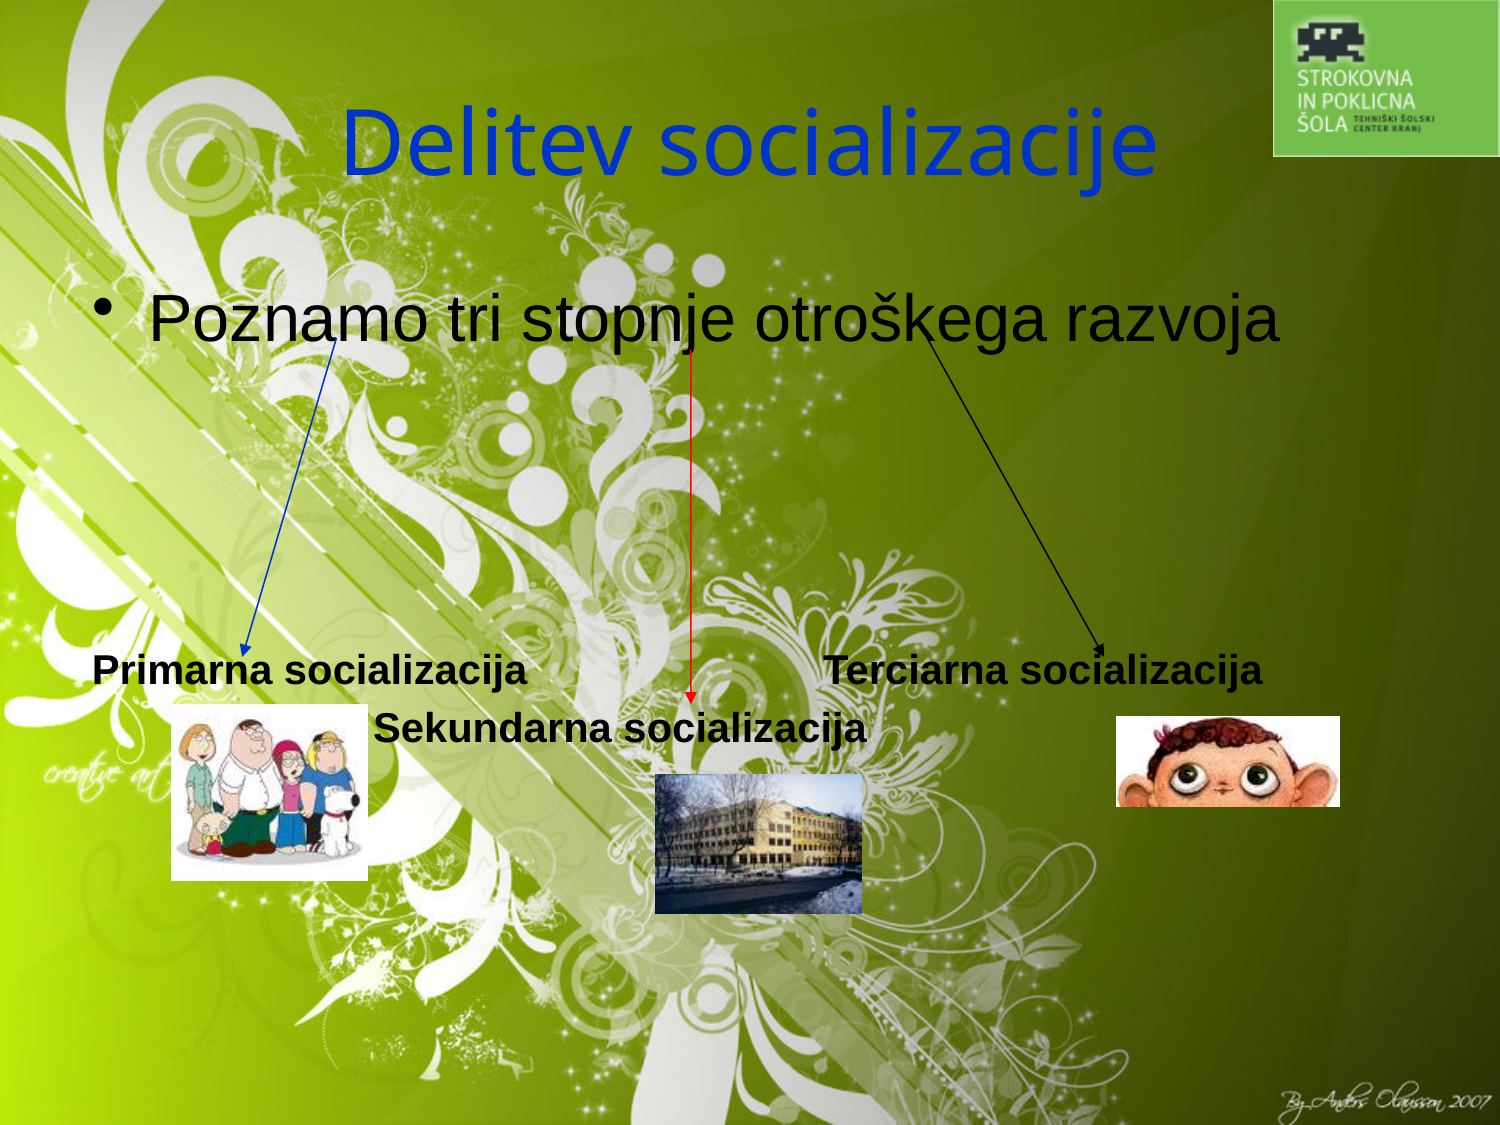

# Delitev socializacije
Poznamo tri stopnje otroškega razvoja
Primarna socializacija				Terciarna socializacija
				Sekundarna socializacija